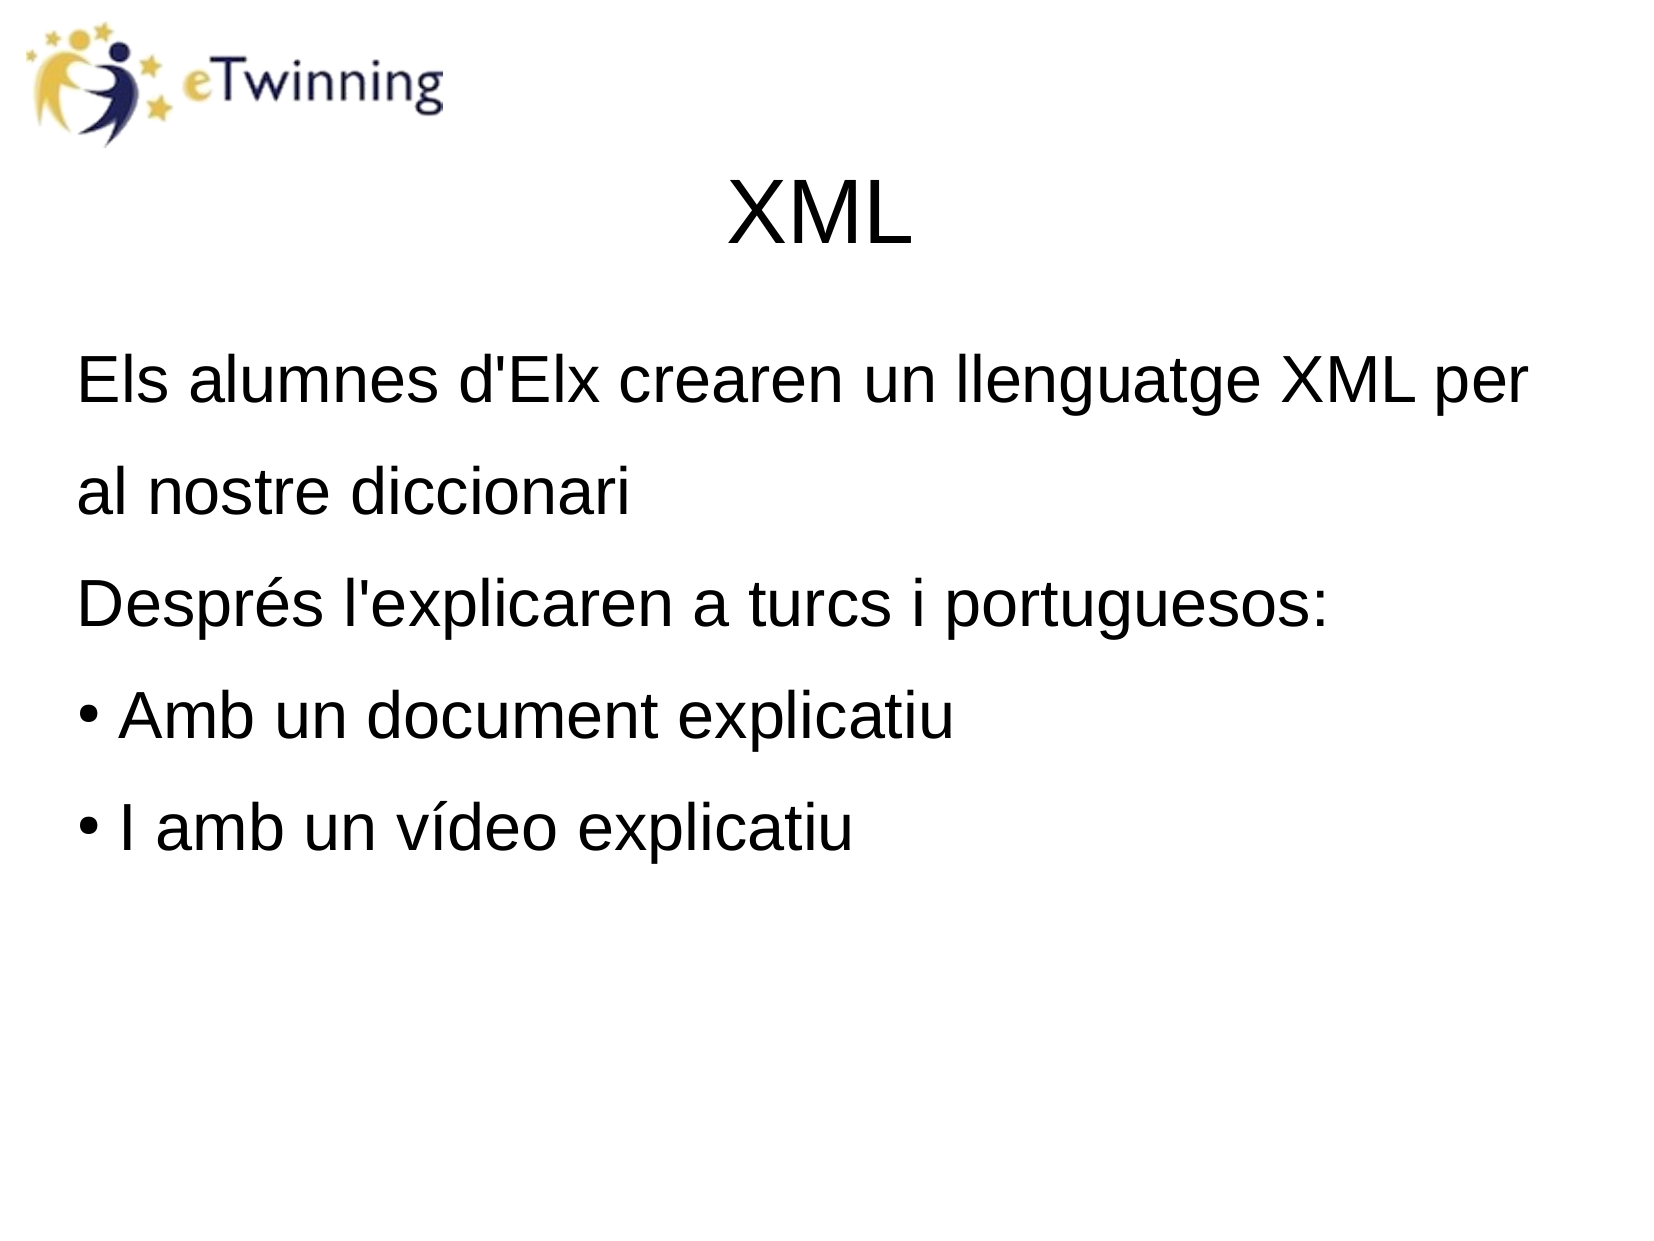

# XML
Els alumnes d'Elx crearen un llenguatge XML per al nostre diccionari
Després l'explicaren a turcs i portuguesos:
 Amb un document explicatiu
 I amb un vídeo explicatiu